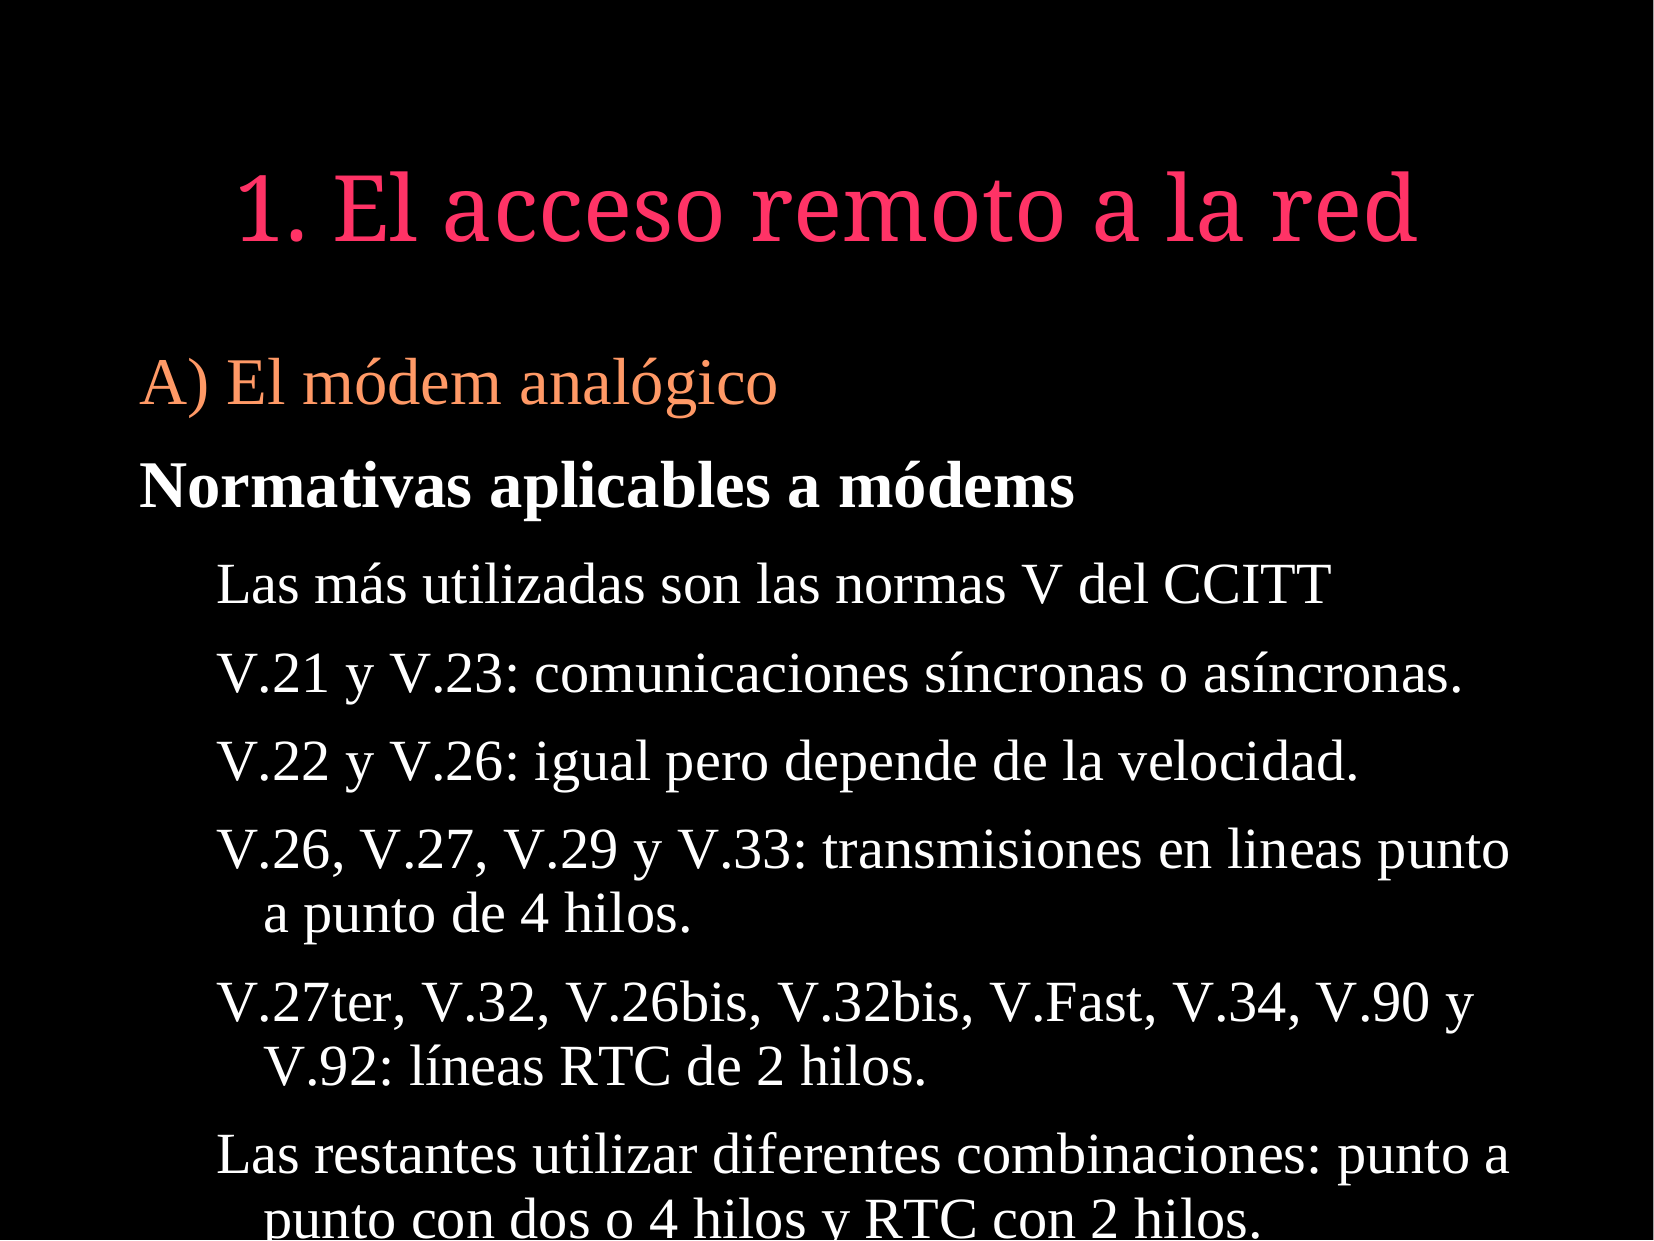

# 1. El acceso remoto a la red
A) El módem analógico
Normativas aplicables a módems
Las más utilizadas son las normas V del CCITT
V.21 y V.23: comunicaciones síncronas o asíncronas.
V.22 y V.26: igual pero depende de la velocidad.
V.26, V.27, V.29 y V.33: transmisiones en lineas punto a punto de 4 hilos.
V.27ter, V.32, V.26bis, V.32bis, V.Fast, V.34, V.90 y V.92: líneas RTC de 2 hilos.
Las restantes utilizar diferentes combinaciones: punto a punto con dos o 4 hilos y RTC con 2 hilos.